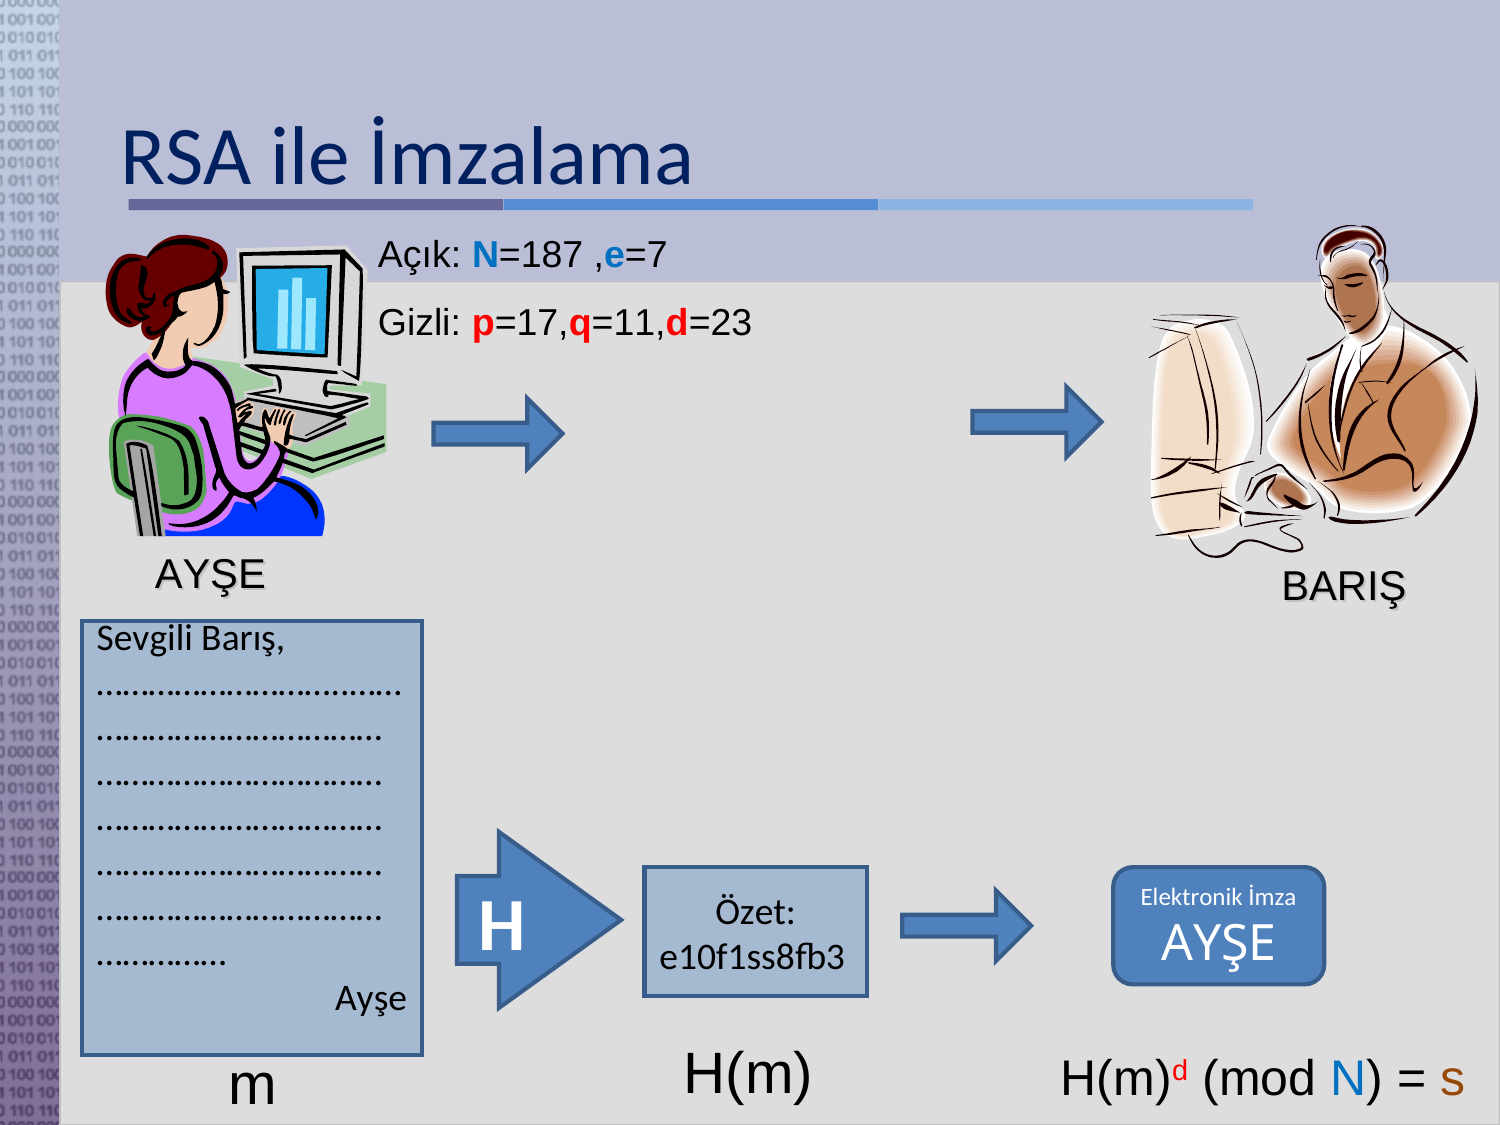

RSA ile İmzalama
Açık: N=187 ,e=7
Gizli: p=17,q=11,d=23
AYŞE
BARIŞ
Sevgili Barış,
………………………..…… ………………………………………………………………………………………………………………………………………………………………
Ayşe
H
Özet:
e10f1ss8fb3
Elektronik İmza
AYŞE
H(m)
H(m)d (mod N) = s
m